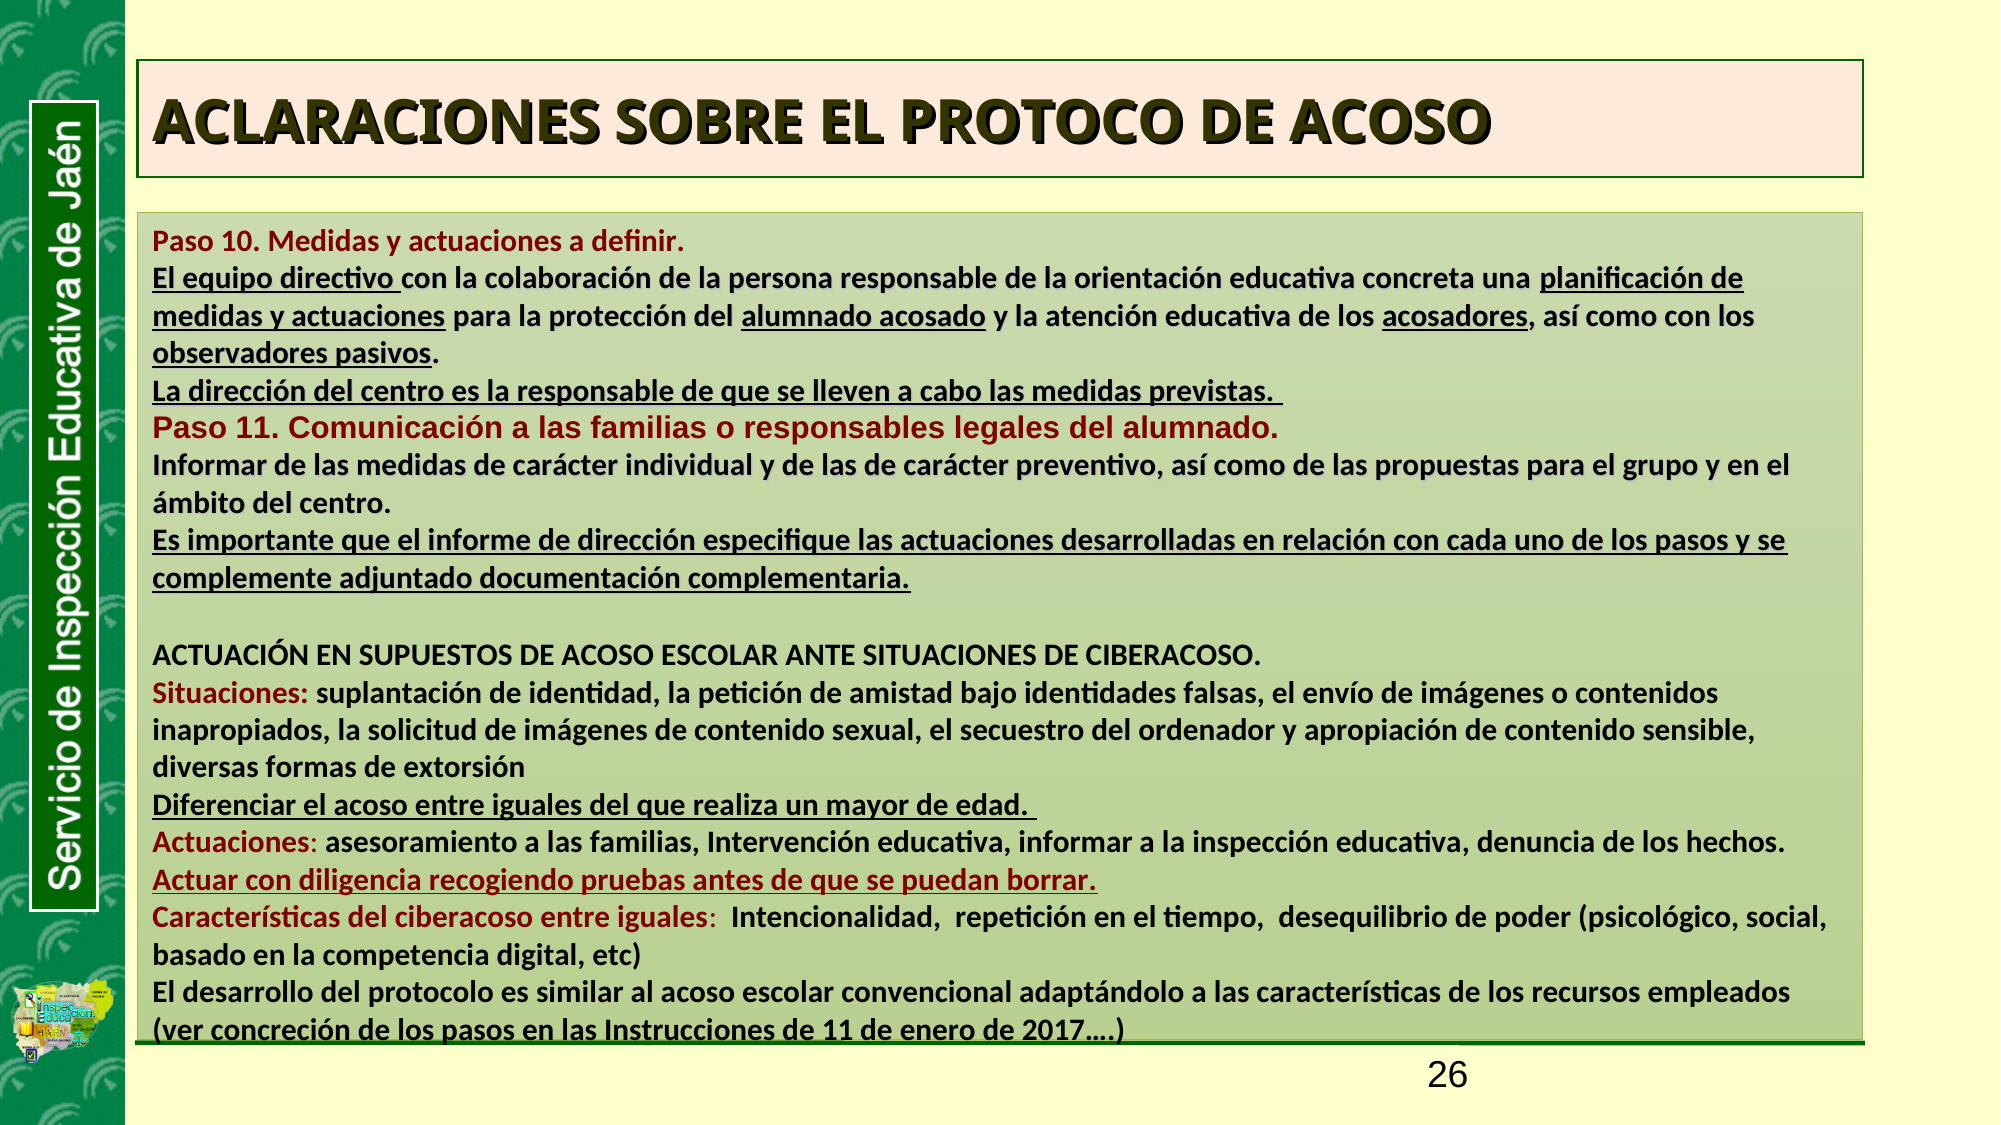

ACLARACIONES SOBRE EL PROTOCO DE ACOSO
Paso 10. Medidas y actuaciones a definir.
El equipo directivo con la colaboración de la persona responsable de la orientación educativa concreta una planificación de medidas y actuaciones para la protección del alumnado acosado y la atención educativa de los acosadores, así como con los observadores pasivos.
La dirección del centro es la responsable de que se lleven a cabo las medidas previstas.
Paso 11. Comunicación a las familias o responsables legales del alumnado.
Informar de las medidas de carácter individual y de las de carácter preventivo, así como de las propuestas para el grupo y en el ámbito del centro.
Es importante que el informe de dirección especifique las actuaciones desarrolladas en relación con cada uno de los pasos y se complemente adjuntado documentación complementaria.
ACTUACIÓN EN SUPUESTOS DE ACOSO ESCOLAR ANTE SITUACIONES DE CIBERACOSO.
Situaciones: suplantación de identidad, la petición de amistad bajo identidades falsas, el envío de imágenes o contenidos inapropiados, la solicitud de imágenes de contenido sexual, el secuestro del ordenador y apropiación de contenido sensible, diversas formas de extorsión
Diferenciar el acoso entre iguales del que realiza un mayor de edad.
Actuaciones: asesoramiento a las familias, Intervención educativa, informar a la inspección educativa, denuncia de los hechos. Actuar con diligencia recogiendo pruebas antes de que se puedan borrar.
Características del ciberacoso entre iguales: Intencionalidad, repetición en el tiempo, desequilibrio de poder (psicológico, social, basado en la competencia digital, etc)
El desarrollo del protocolo es similar al acoso escolar convencional adaptándolo a las características de los recursos empleados (ver concreción de los pasos en las Instrucciones de 11 de enero de 2017….)